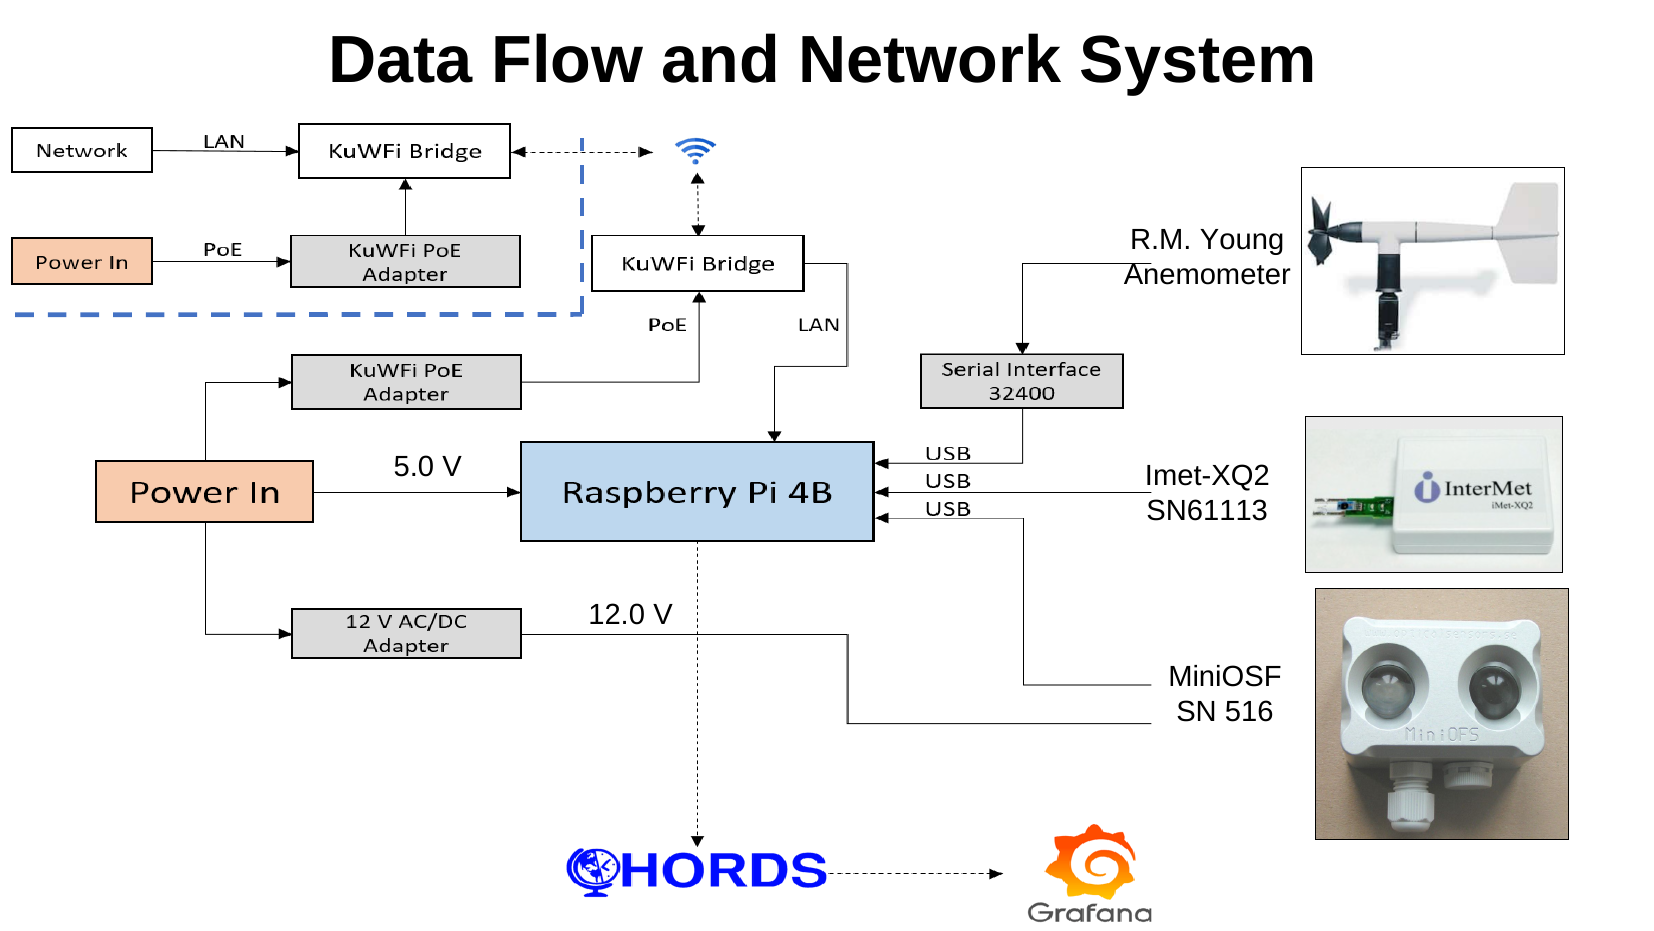

# Data Flow and Network System
R.M. Young Anemometer
5.0 V
Imet-XQ2
SN61113
12.0 V
MiniOSF
SN 516